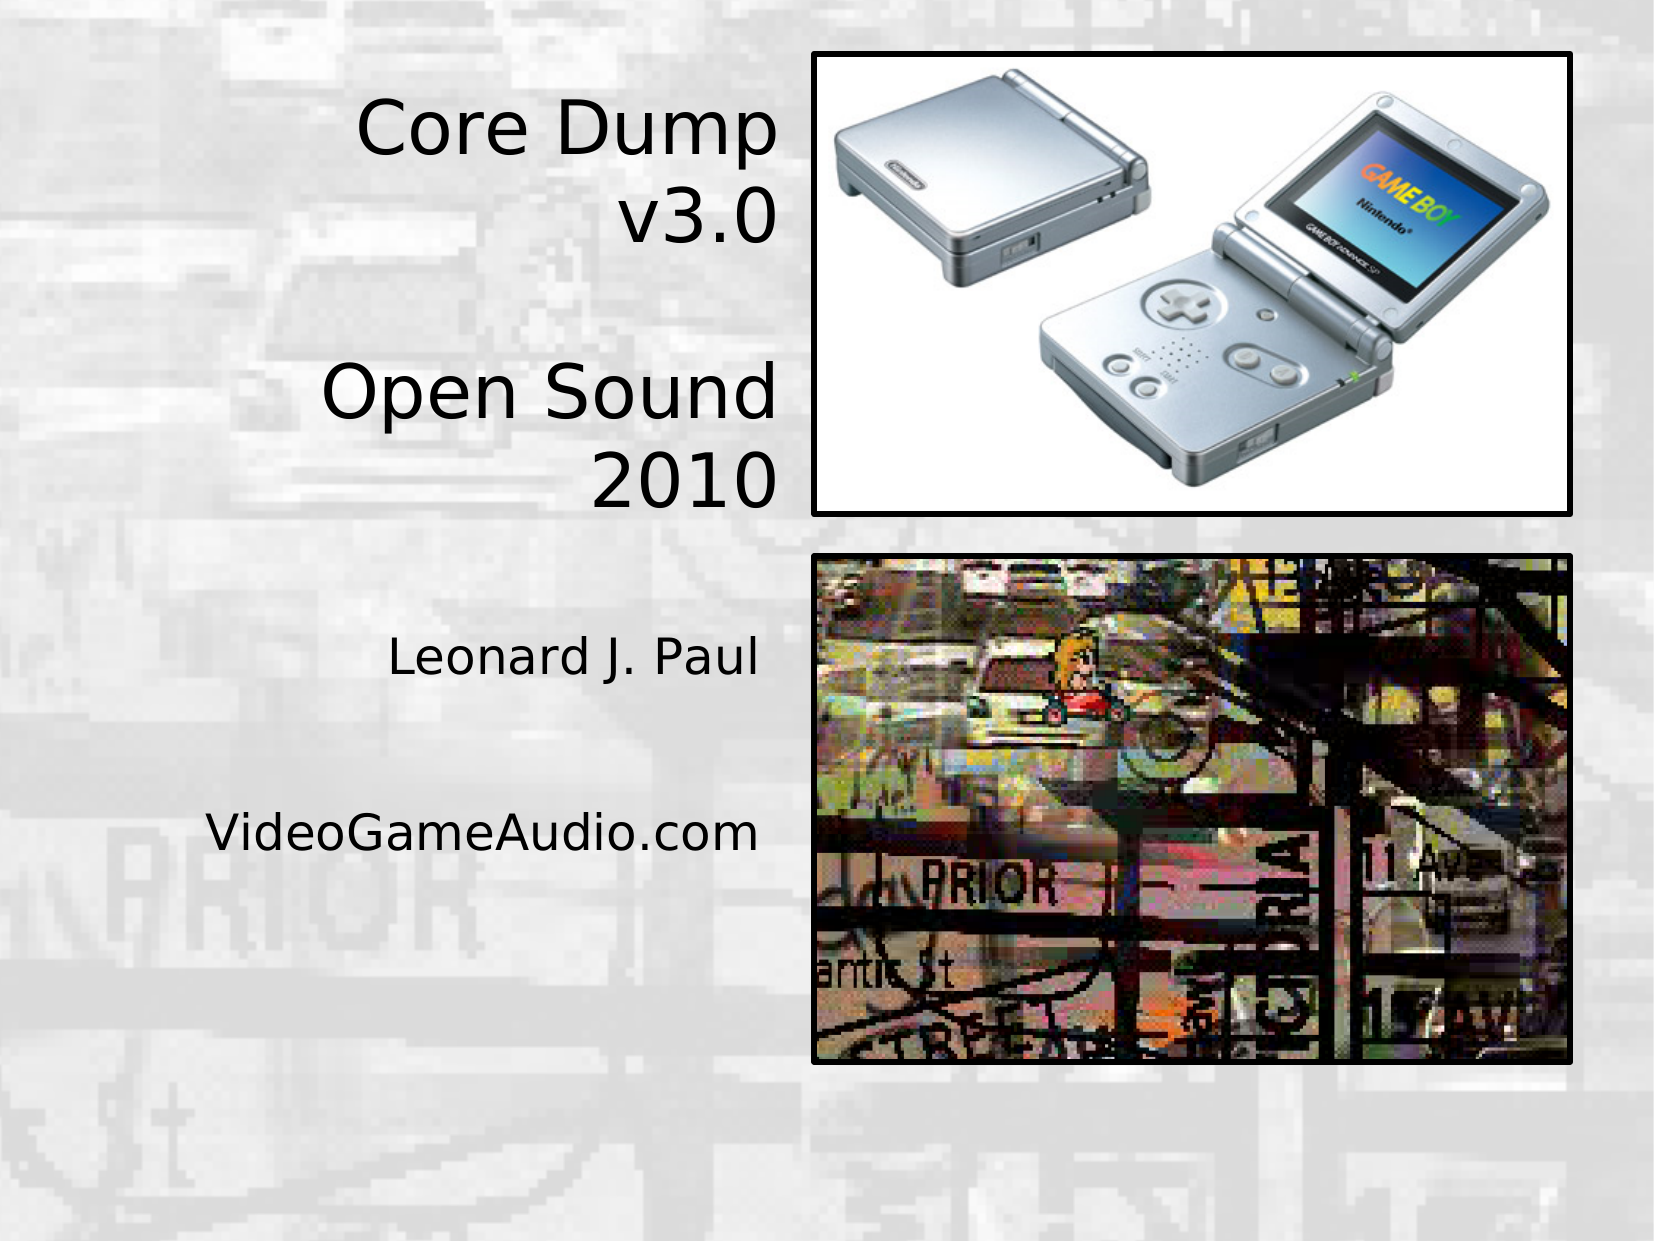

Core Dump v3.0
Open Sound 2010
Leonard J. Paul
VideoGameAudio.com